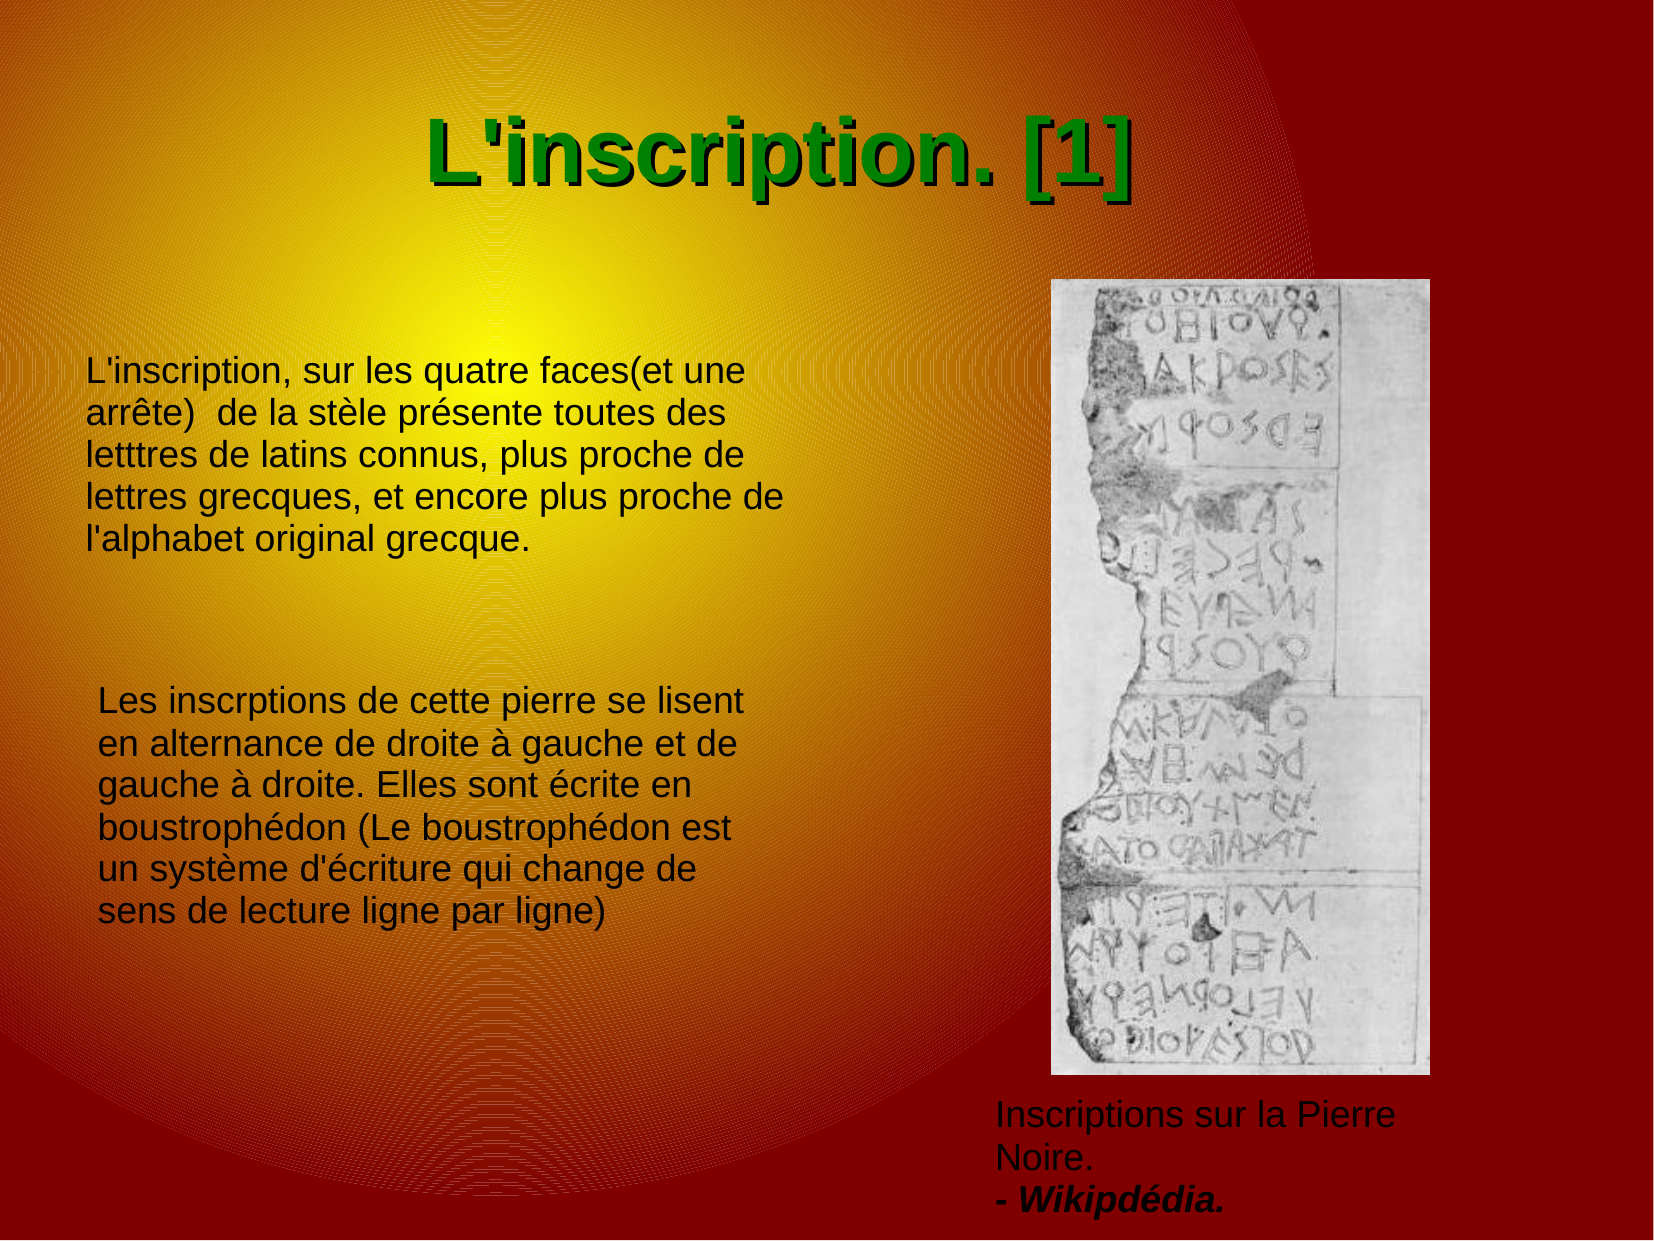

# L'inscription. [1]
L'inscription, sur les quatre faces(et une arrête) de la stèle présente toutes des letttres de latins connus, plus proche de lettres grecques, et encore plus proche de l'alphabet original grecque.
Les inscrptions de cette pierre se lisent en alternance de droite à gauche et de gauche à droite. Elles sont écrite en boustrophédon (Le boustrophédon est un système d'écriture qui change de sens de lecture ligne par ligne)
Inscriptions sur la Pierre Noire.
- Wikipdédia.